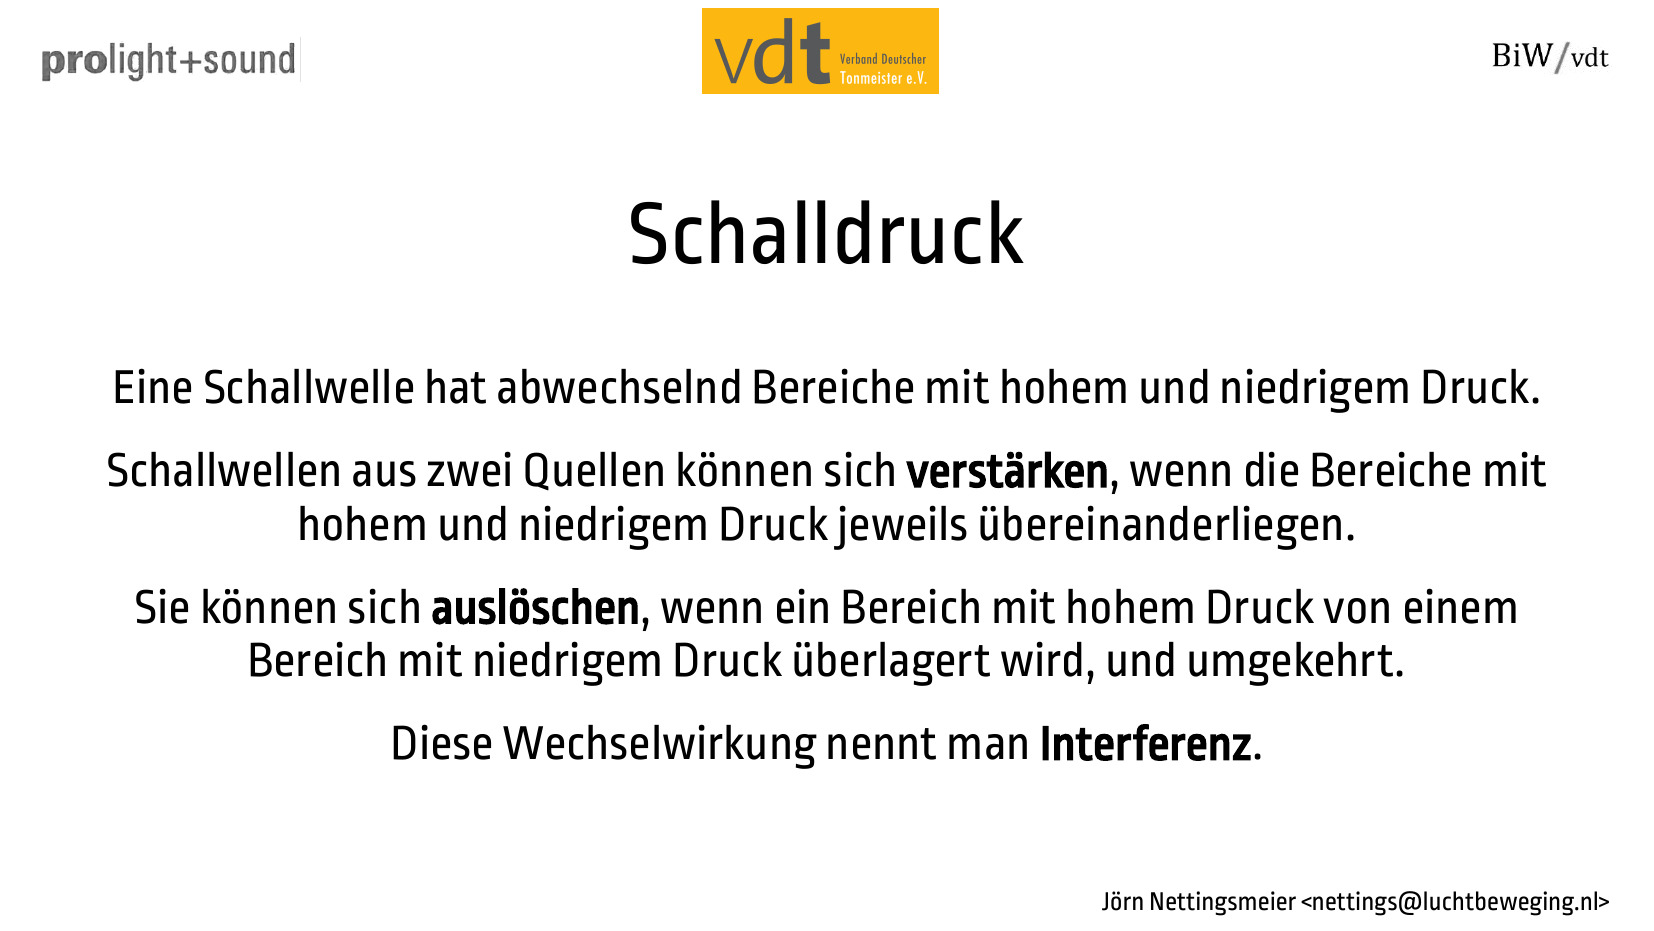

# Schalldruck
Eine Schallwelle hat abwechselnd Bereiche mit hohem und niedrigem Druck.
Schallwellen aus zwei Quellen können sich verstärken, wenn die Bereiche mit hohem und niedrigem Druck jeweils übereinanderliegen.
Sie können sich auslöschen, wenn ein Bereich mit hohem Druck von einem Bereich mit niedrigem Druck überlagert wird, und umgekehrt.
Diese Wechselwirkung nennt man Interferenz.